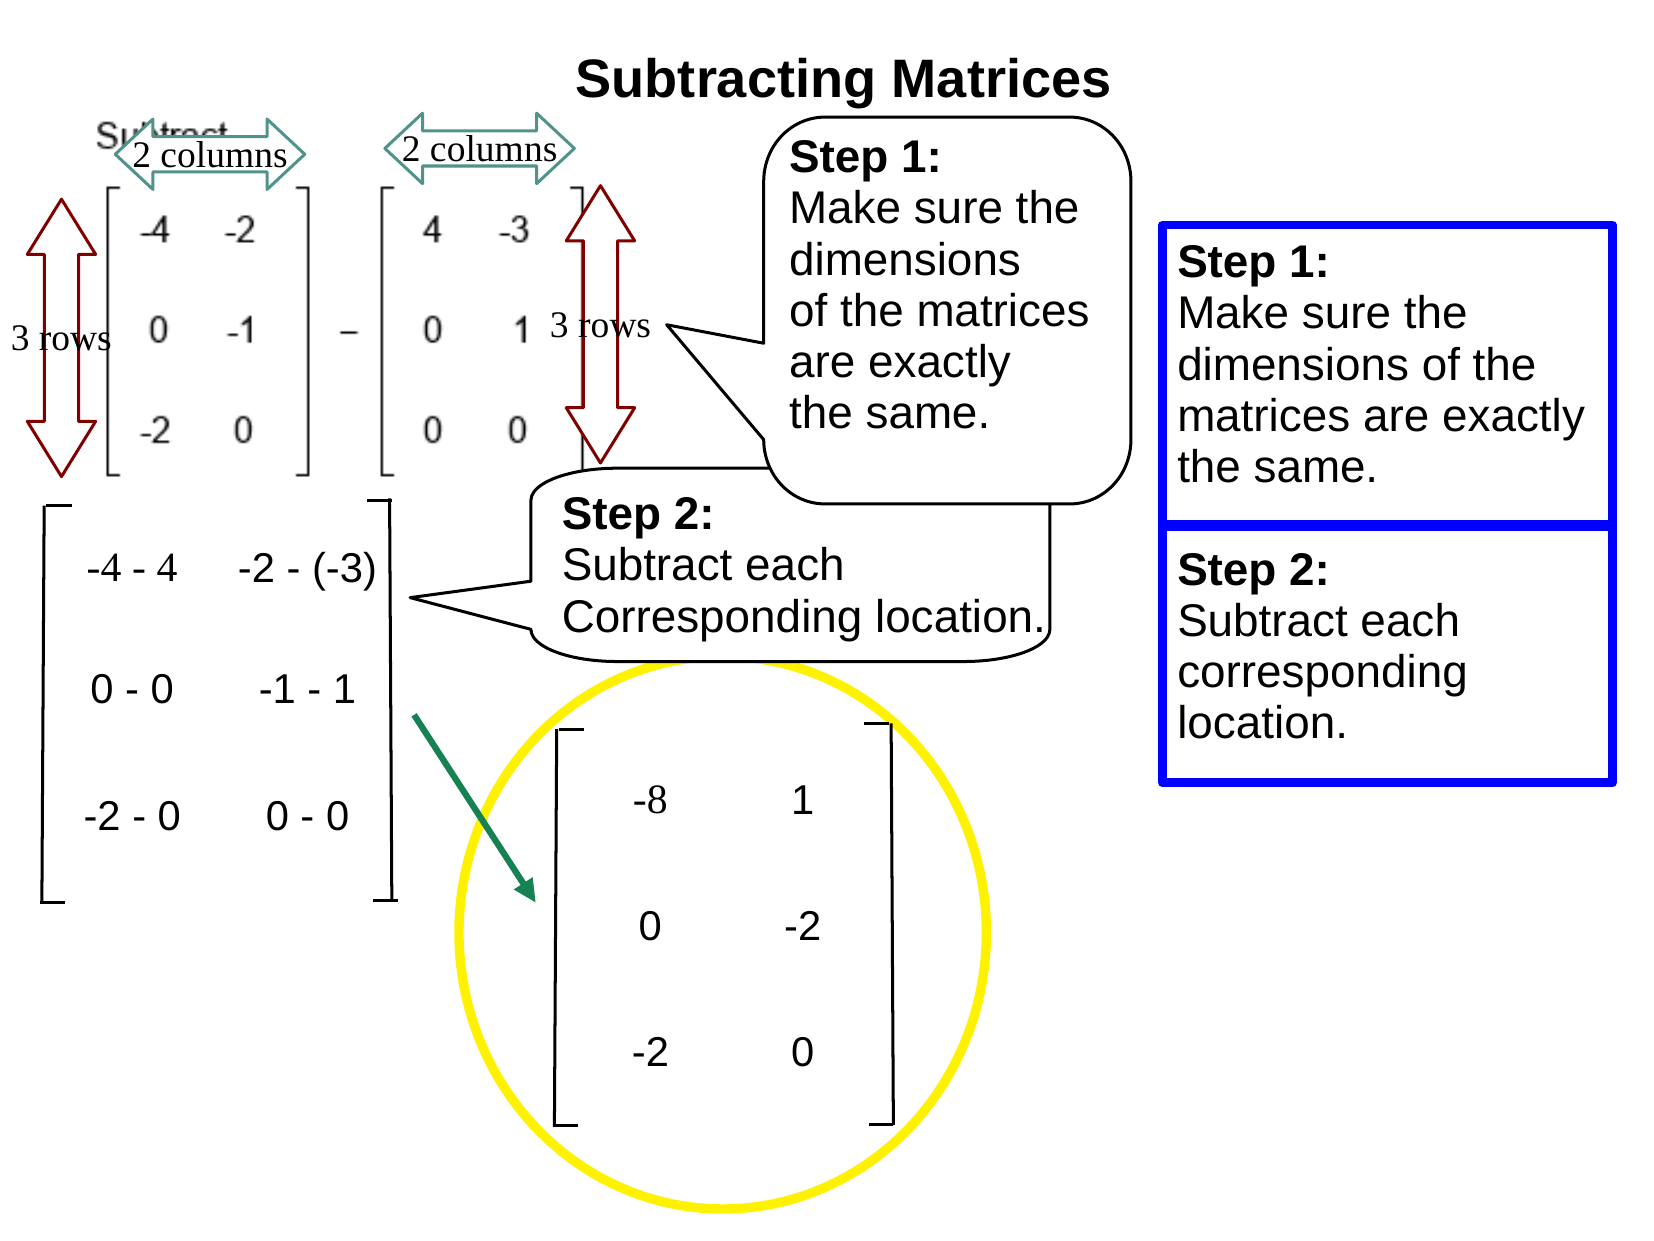

Subtracting Matrices
2 columns
Step 1:
Make sure the
dimensions
of the matrices
are exactly
the same.
2 columns
3 rows
3 rows
Step 1:
Make sure the dimensions of the matrices are exactly the same.
Step 2:
Subtract each corresponding location.
Step 2:
Subtract each
Corresponding location.
| -4 - 4 | -2 - (-3) |
| --- | --- |
| 0 - 0 | -1 - 1 |
| -2 - 0 | 0 - 0 |
| -8 | 1 |
| --- | --- |
| 0 | -2 |
| -2 | 0 |